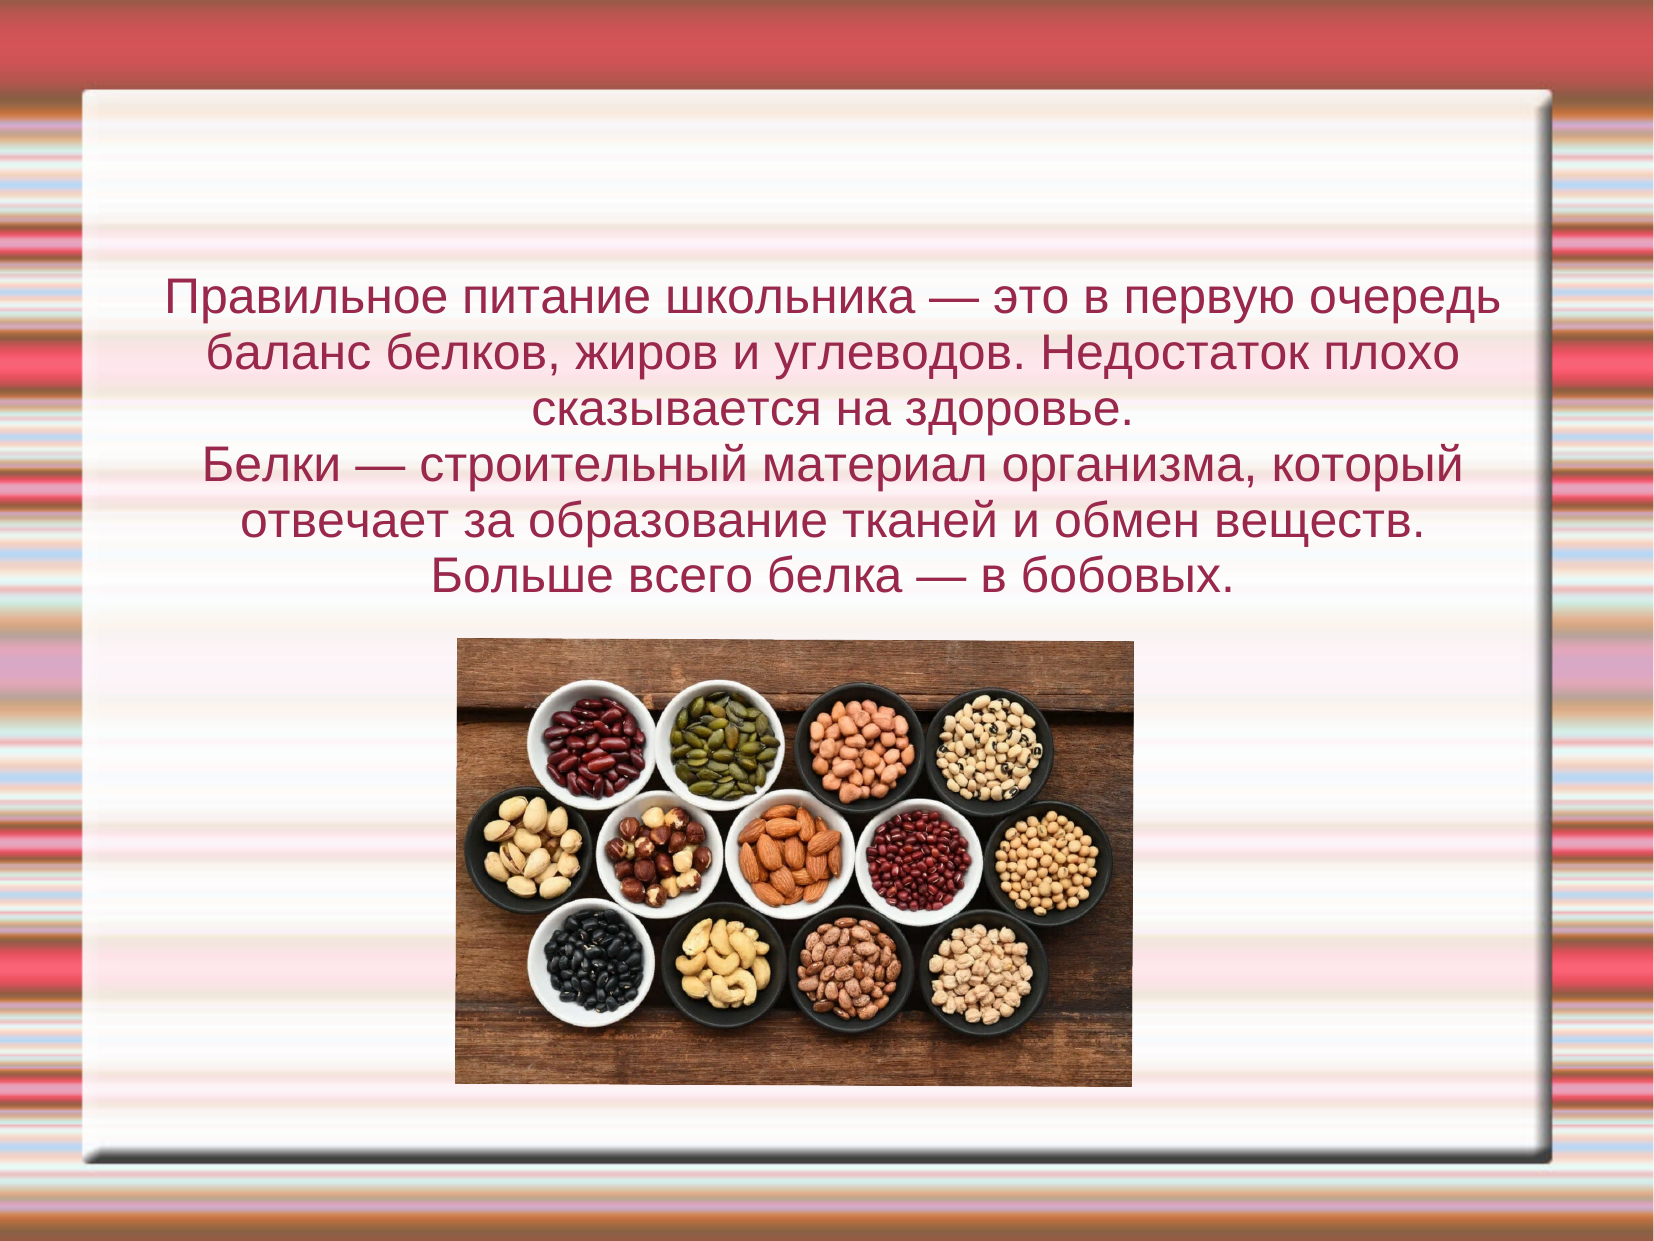

# Правильное питание школьника — это в первую очередь баланс белков, жиров и углеводов. Недостаток плохо сказывается на здоровье.
Белки — строительный материал организма, который отвечает за образование тканей и обмен веществ.
Больше всего белка — в бобовых.